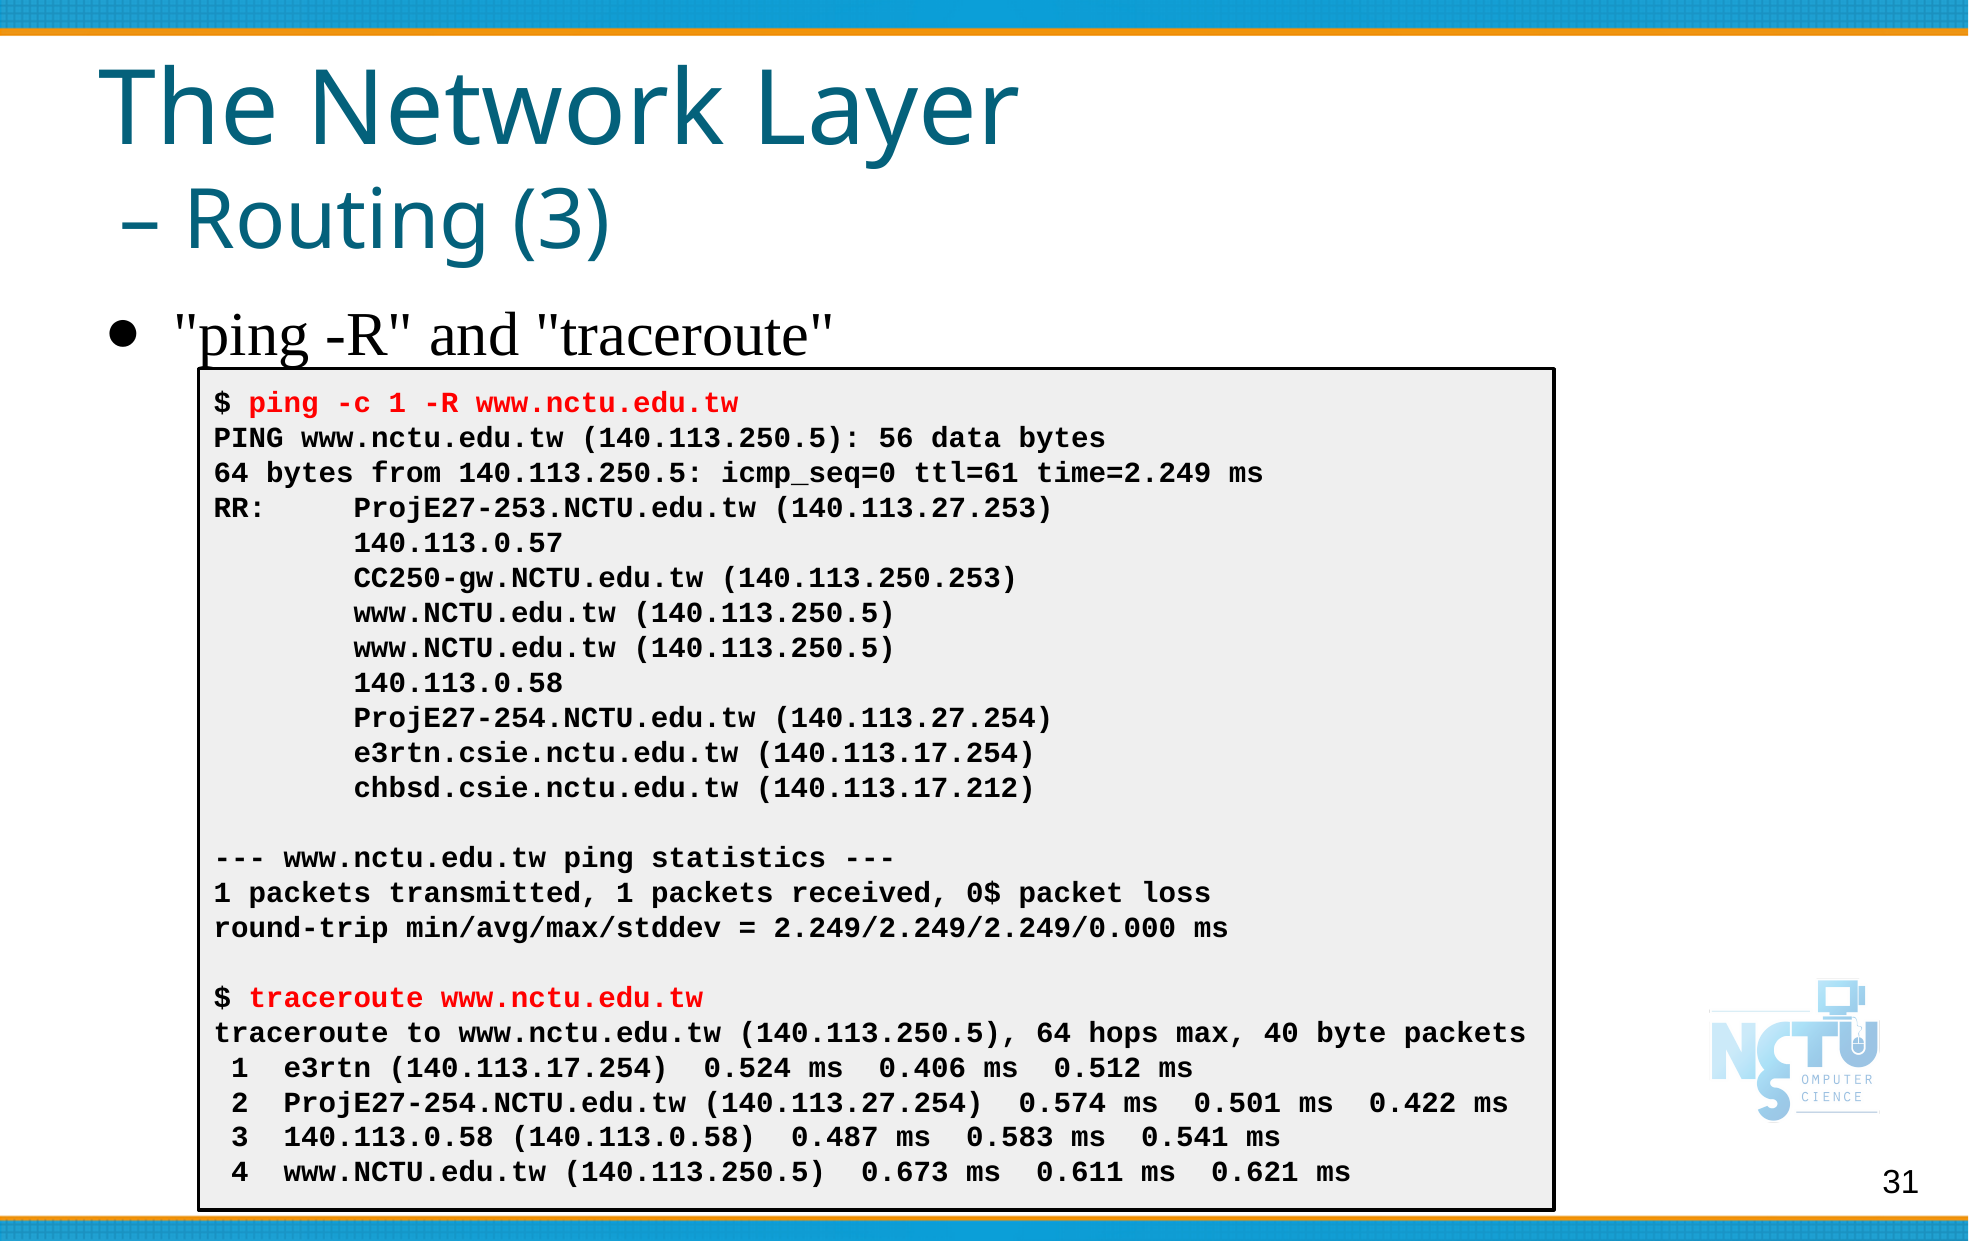

# The Network Layer – Routing (3)
"ping -R" and "traceroute"
$ ping -c 1 -R www.nctu.edu.tw
PING www.nctu.edu.tw (140.113.250.5): 56 data bytes
64 bytes from 140.113.250.5: icmp_seq=0 ttl=61 time=2.249 ms
RR: ProjE27-253.NCTU.edu.tw (140.113.27.253)
 140.113.0.57
 CC250-gw.NCTU.edu.tw (140.113.250.253)
 www.NCTU.edu.tw (140.113.250.5)
 www.NCTU.edu.tw (140.113.250.5)
 140.113.0.58
 ProjE27-254.NCTU.edu.tw (140.113.27.254)
 e3rtn.csie.nctu.edu.tw (140.113.17.254)
 chbsd.csie.nctu.edu.tw (140.113.17.212)
--- www.nctu.edu.tw ping statistics ---
1 packets transmitted, 1 packets received, 0$ packet loss
round-trip min/avg/max/stddev = 2.249/2.249/2.249/0.000 ms
$ traceroute www.nctu.edu.tw
traceroute to www.nctu.edu.tw (140.113.250.5), 64 hops max, 40 byte packets
 1 e3rtn (140.113.17.254) 0.524 ms 0.406 ms 0.512 ms
 2 ProjE27-254.NCTU.edu.tw (140.113.27.254) 0.574 ms 0.501 ms 0.422 ms
 3 140.113.0.58 (140.113.0.58) 0.487 ms 0.583 ms 0.541 ms
 4 www.NCTU.edu.tw (140.113.250.5) 0.673 ms 0.611 ms 0.621 ms